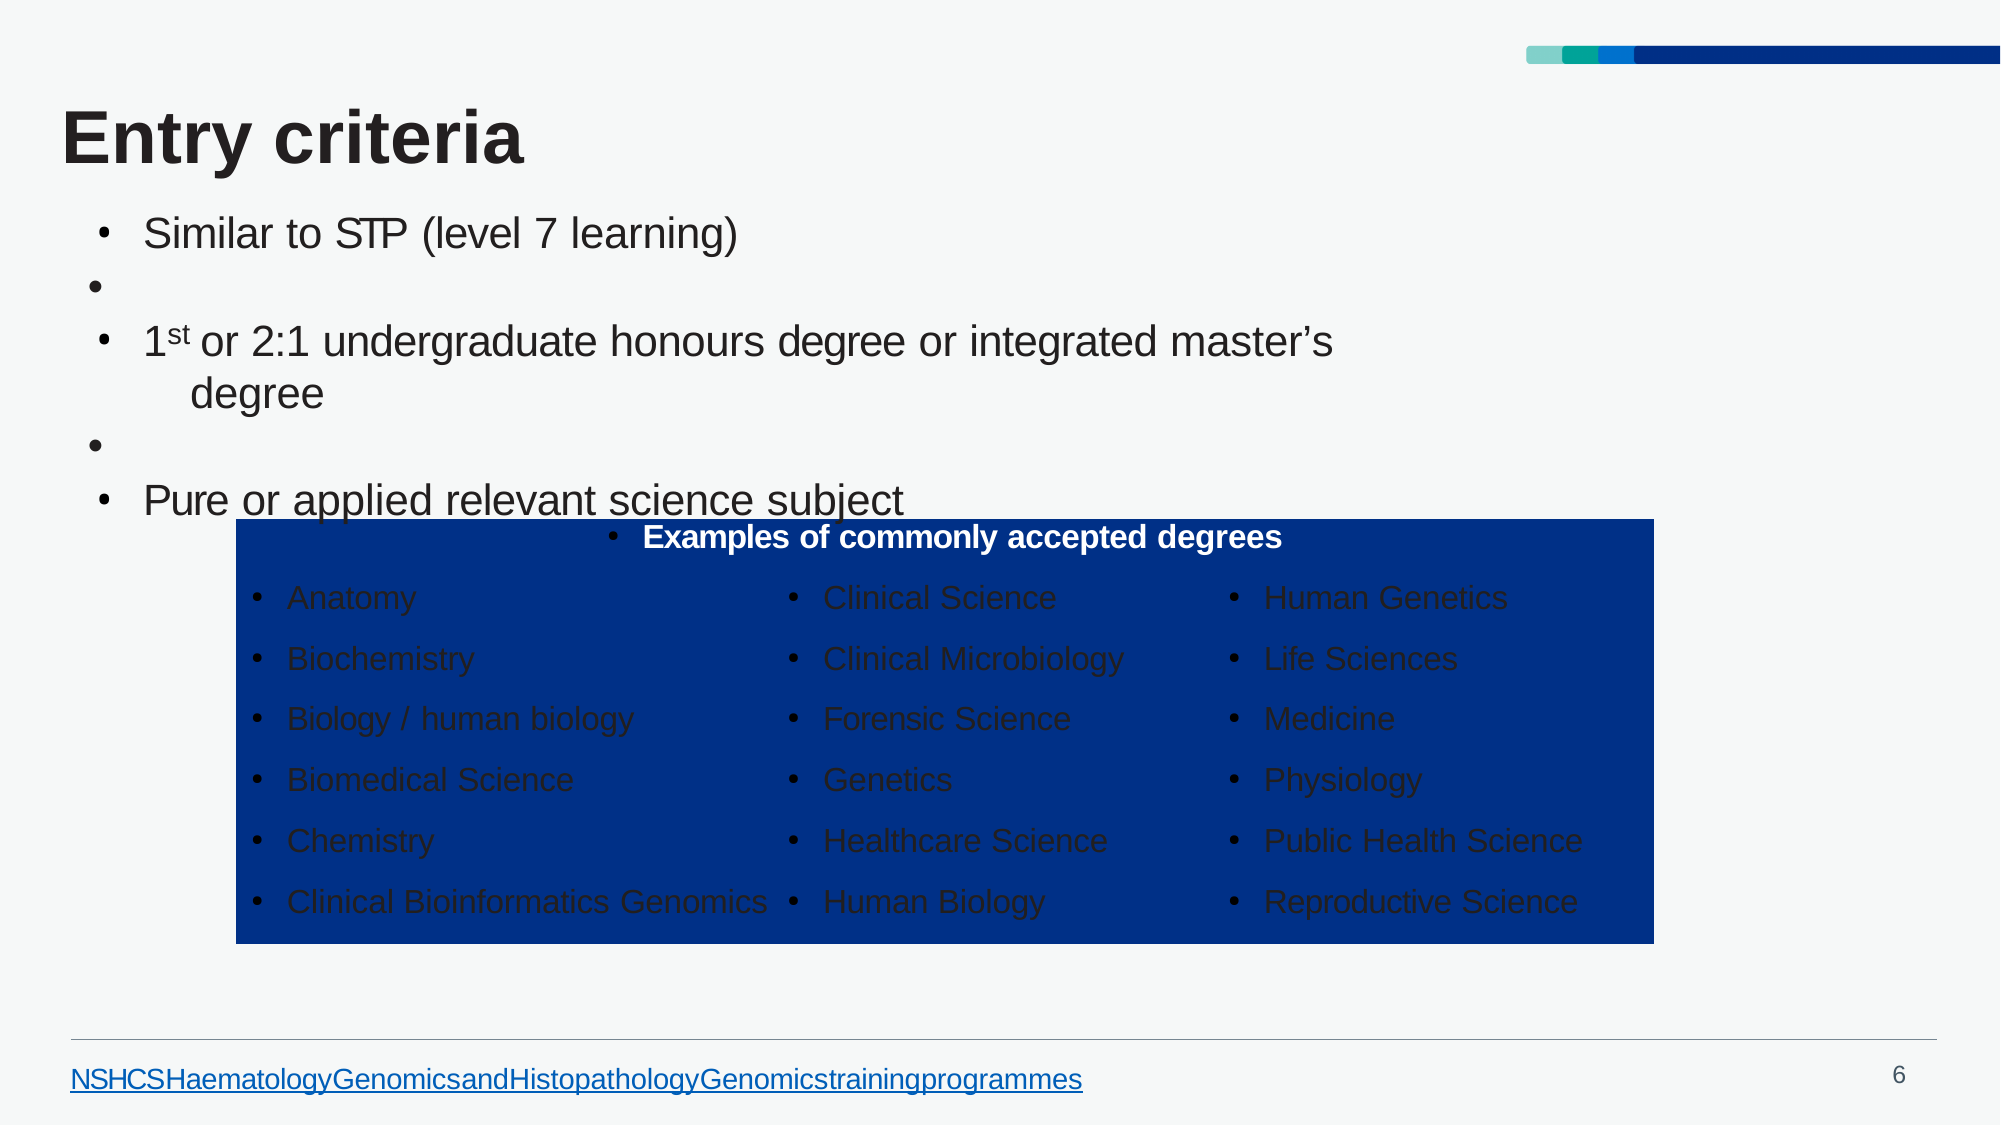

# Entry criteria
Similar to STP (level 7 learning)
1st or 2:1 undergraduate honours degree or integrated master’s degree
Pure or applied relevant science subject
| Examples of commonly accepted degrees | | |
| --- | --- | --- |
| Anatomy | Clinical Science | Human Genetics |
| Biochemistry | Clinical Microbiology | Life Sciences |
| Biology / human biology | Forensic Science | Medicine |
| Biomedical Science | Genetics | Physiology |
| Chemistry | Healthcare Science | Public Health Science |
| Clinical Bioinformatics Genomics | Human Biology | Reproductive Science |
NSHCSHaematologyGenomicsandHistopathologyGenomicstrainingprogrammes